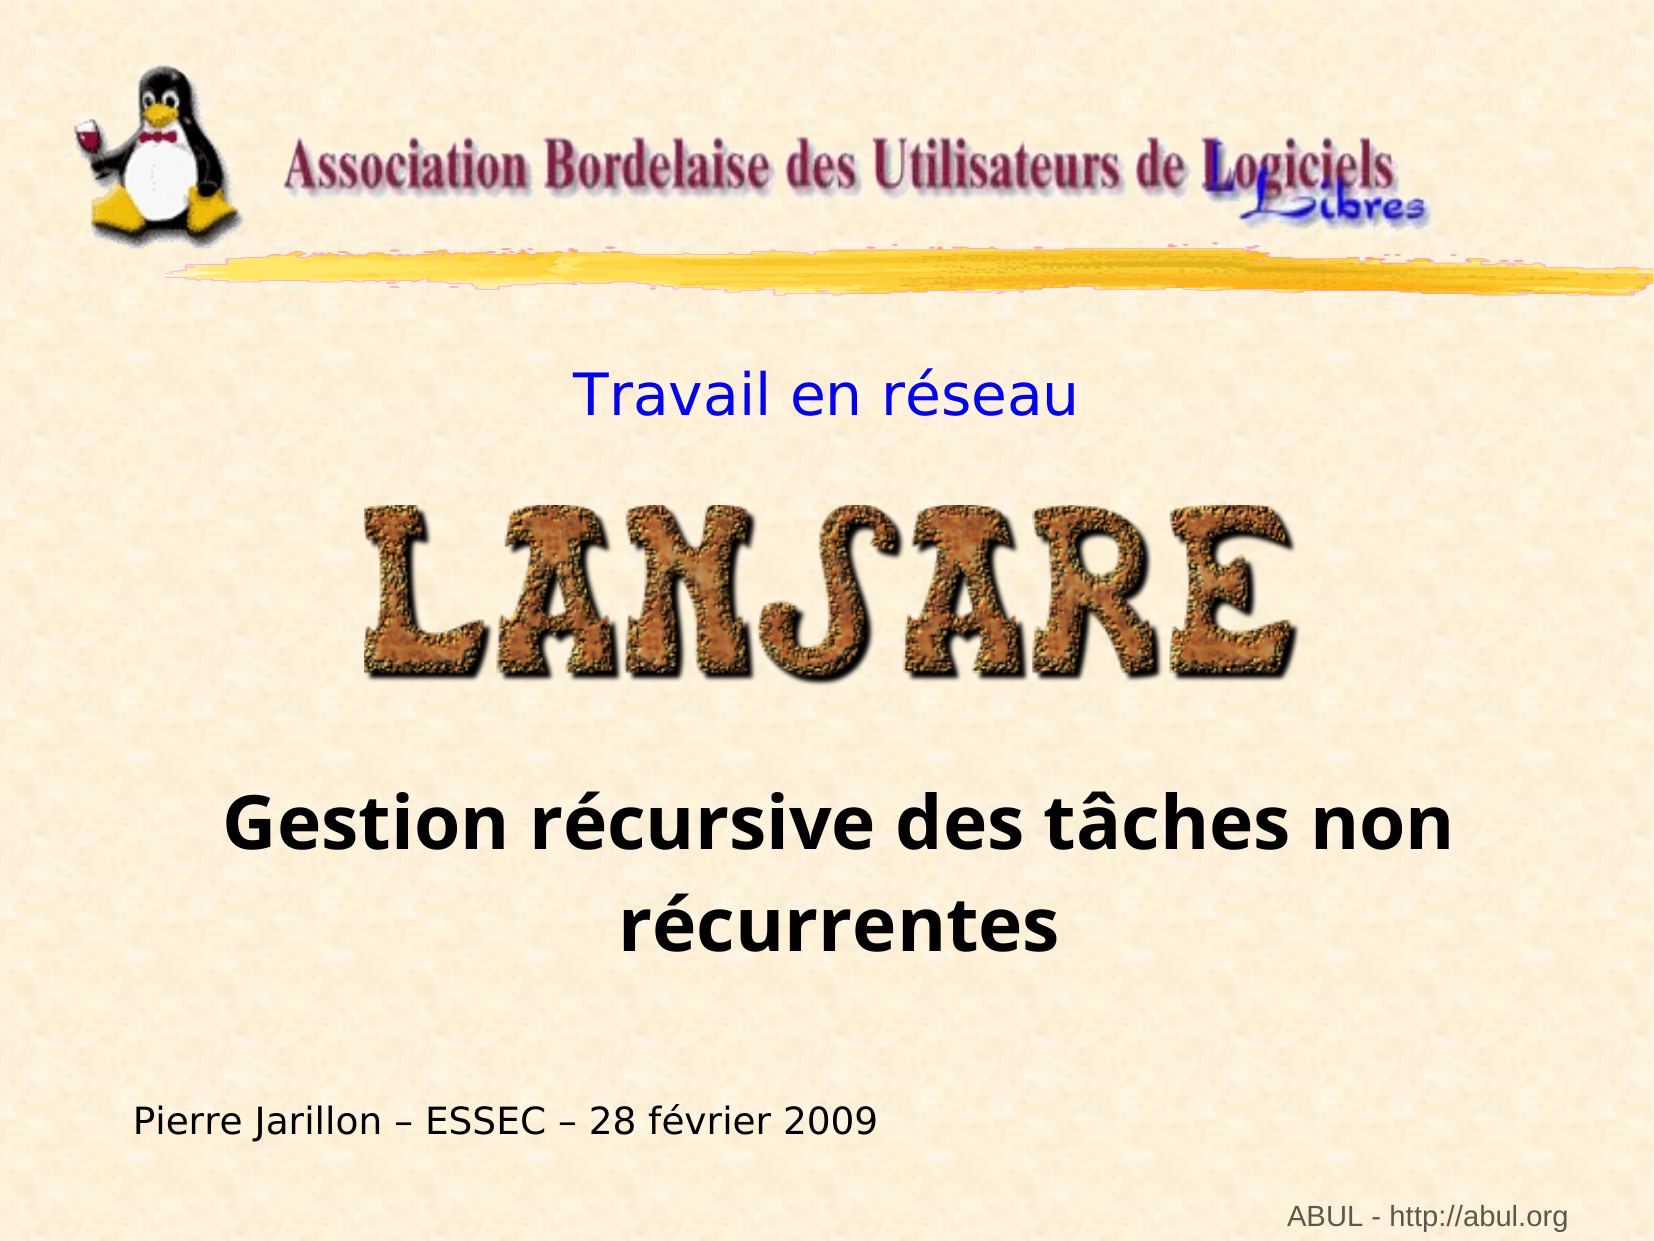

Travail en réseau
# Gestion récursive des tâches non récurrentes
Pierre Jarillon – ESSEC – 28 février 2009